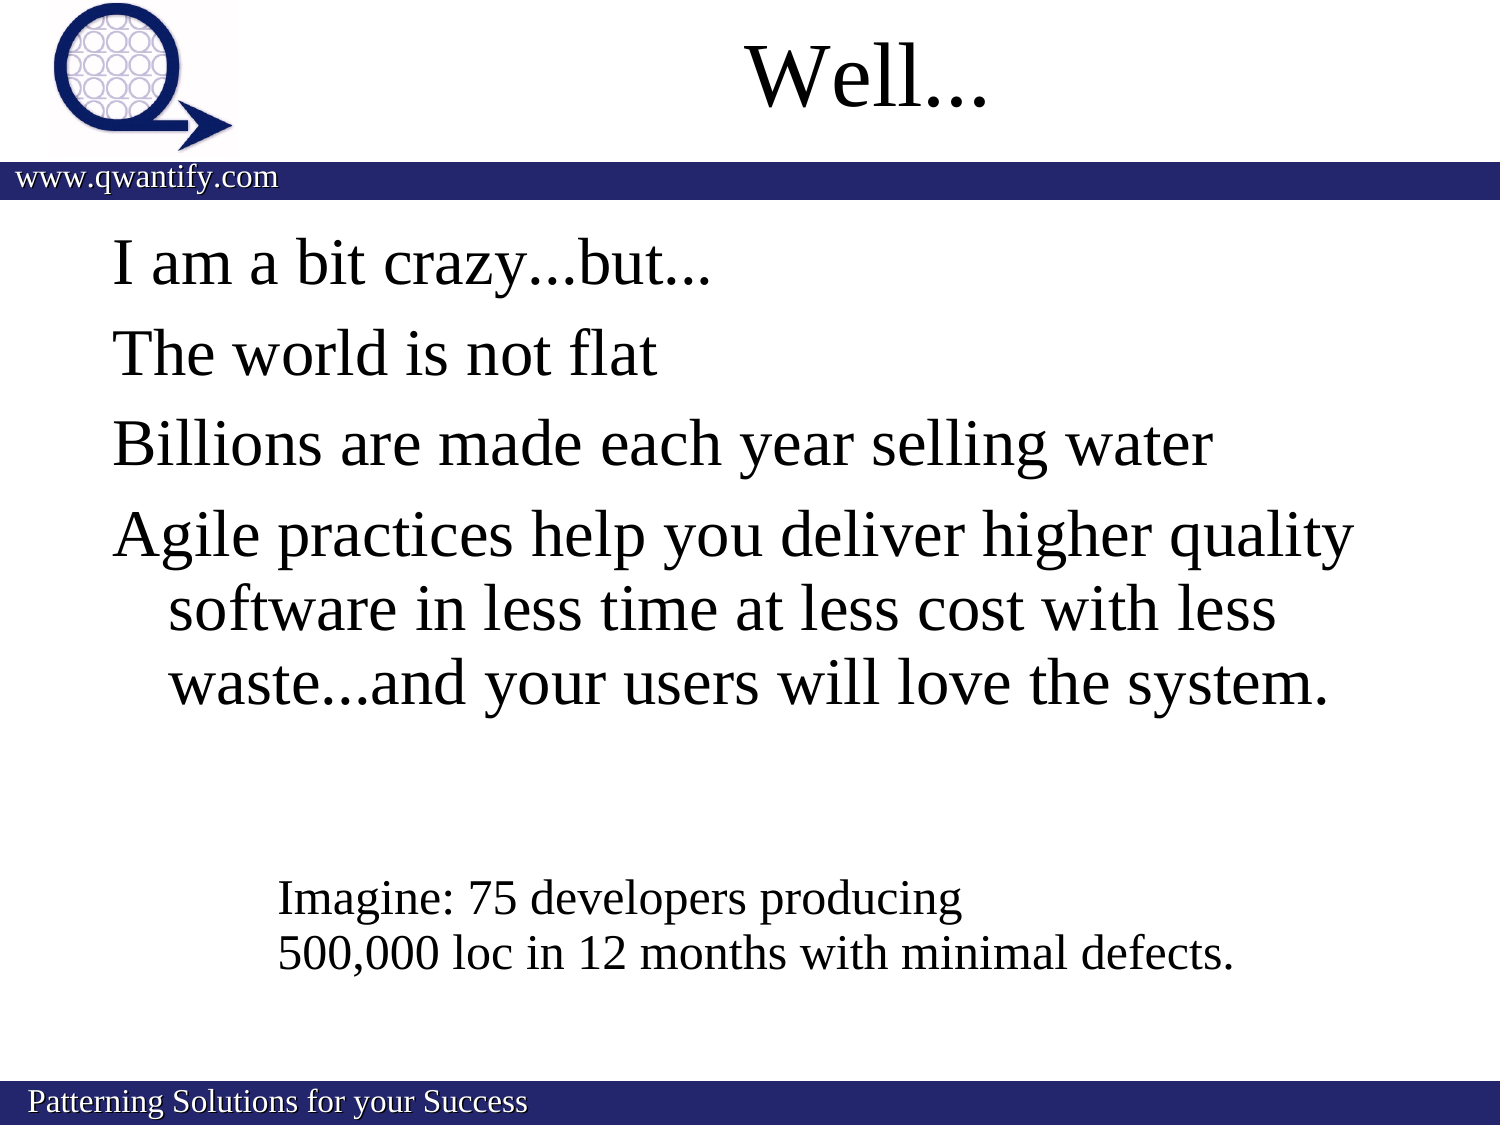

# Well...
I am a bit crazy...but...
The world is not flat
Billions are made each year selling water
Agile practices help you deliver higher quality software in less time at less cost with less waste...and your users will love the system.
Imagine: 75 developers producing
500,000 loc in 12 months with minimal defects.